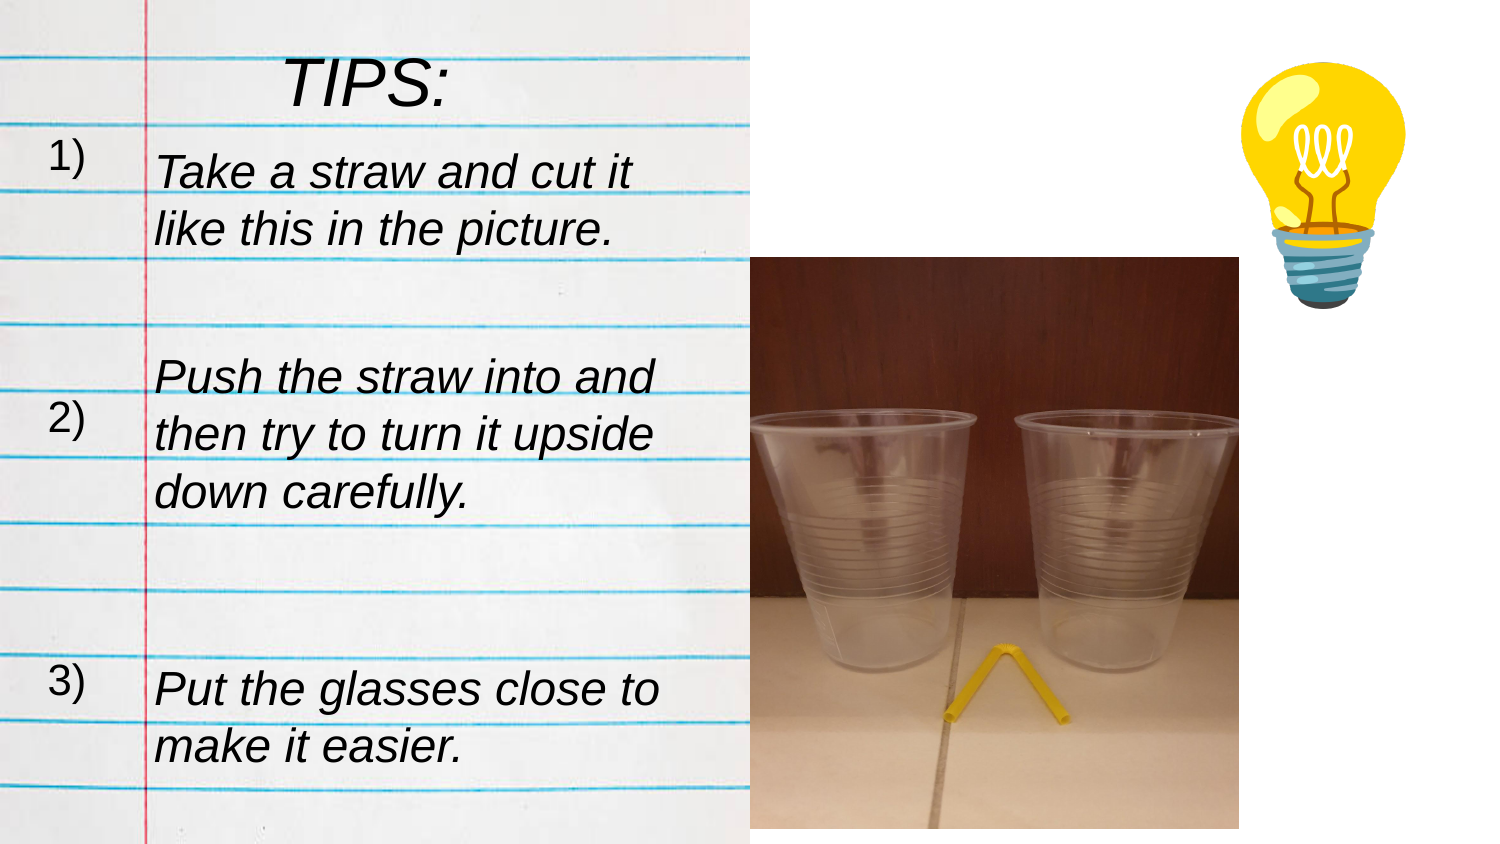

TIPS:
 1)
 2)
 3)
Take a straw and cut it like this in the picture.
Put the glasses close to make it easier.
# ….
Push the straw into and then try to turn it upside down carefully.
T
 ips: